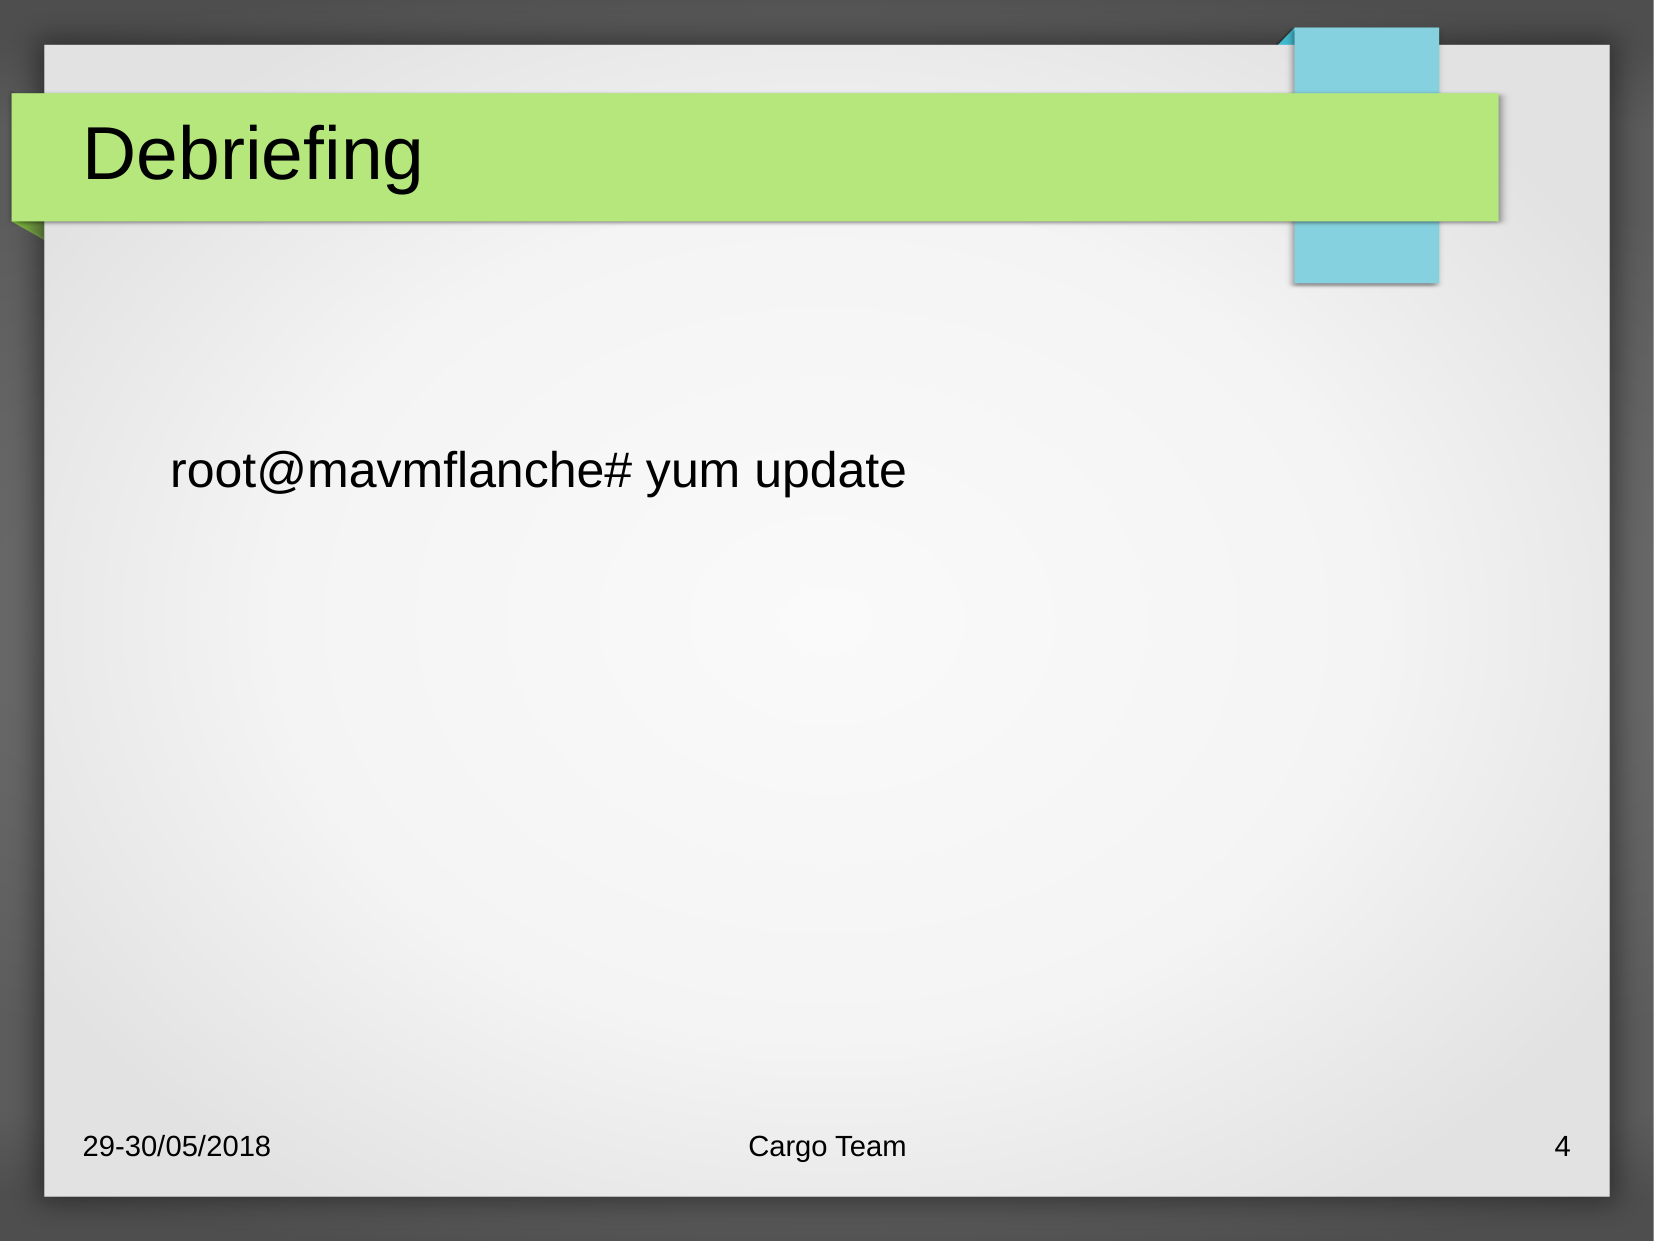

# Debriefing
root@mavmflanche# yum update
29-30/05/2018
Cargo Team
4